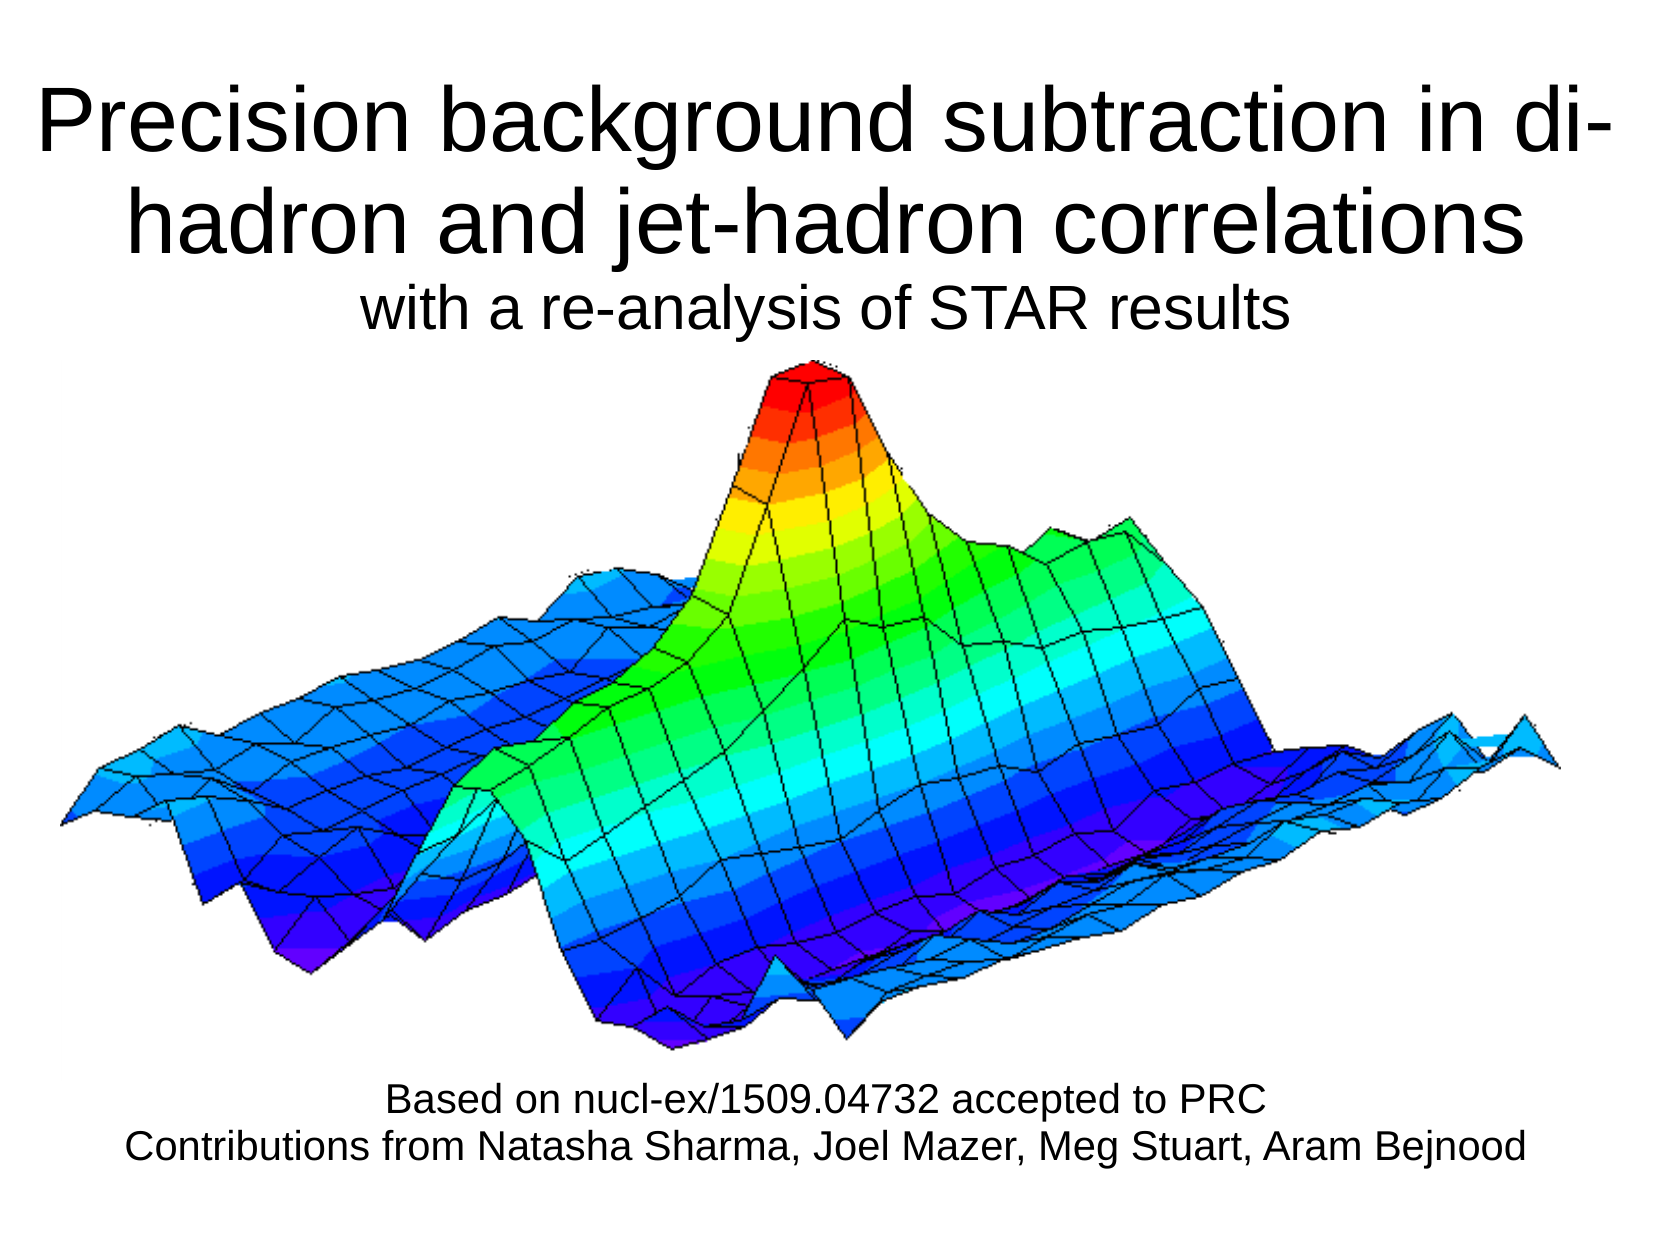

# Precision background subtraction in di-hadron and jet-hadron correlations with a re-analysis of STAR results
Based on nucl-ex/1509.04732 accepted to PRC
Contributions from Natasha Sharma, Joel Mazer, Meg Stuart, Aram Bejnood